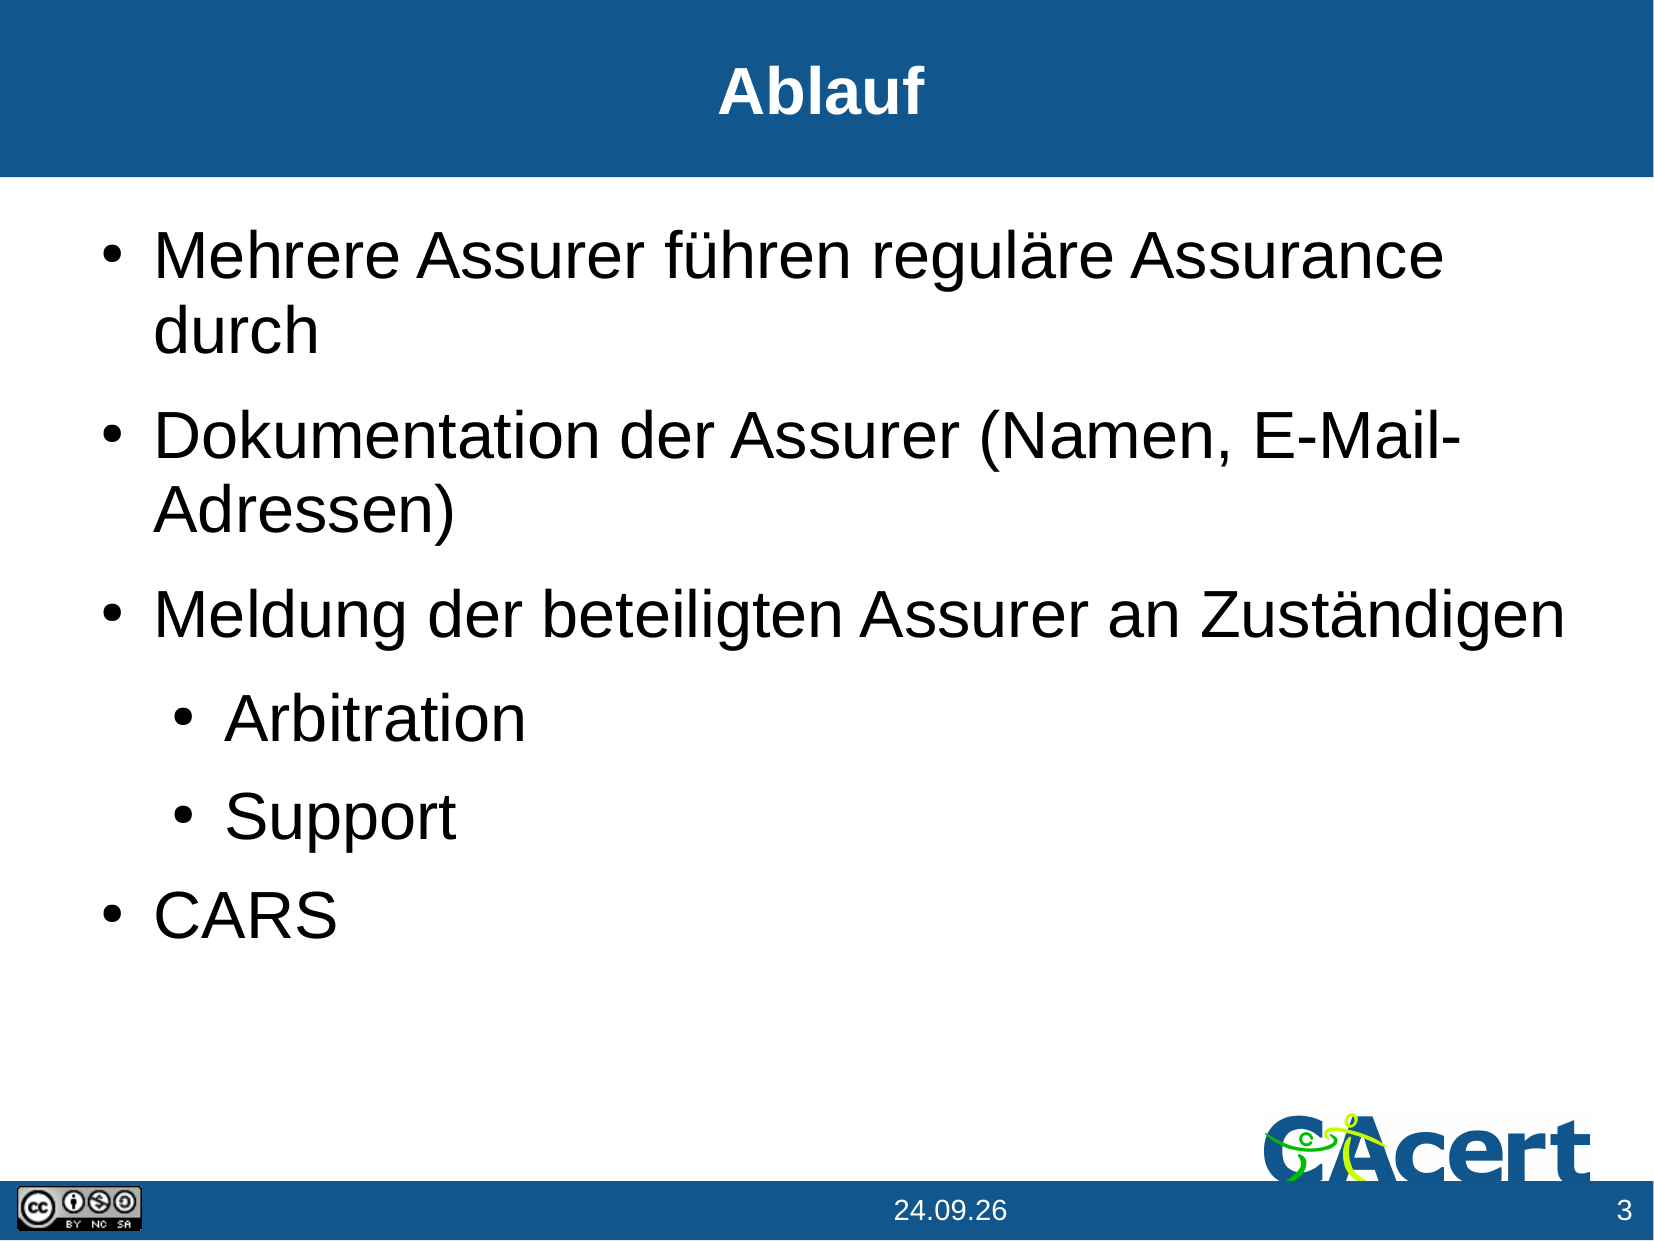

# Ablauf
Mehrere Assurer führen reguläre Assurance durch
Dokumentation der Assurer (Namen, E-Mail-Adressen)
Meldung der beteiligten Assurer an Zuständigen
Arbitration
Support
CARS